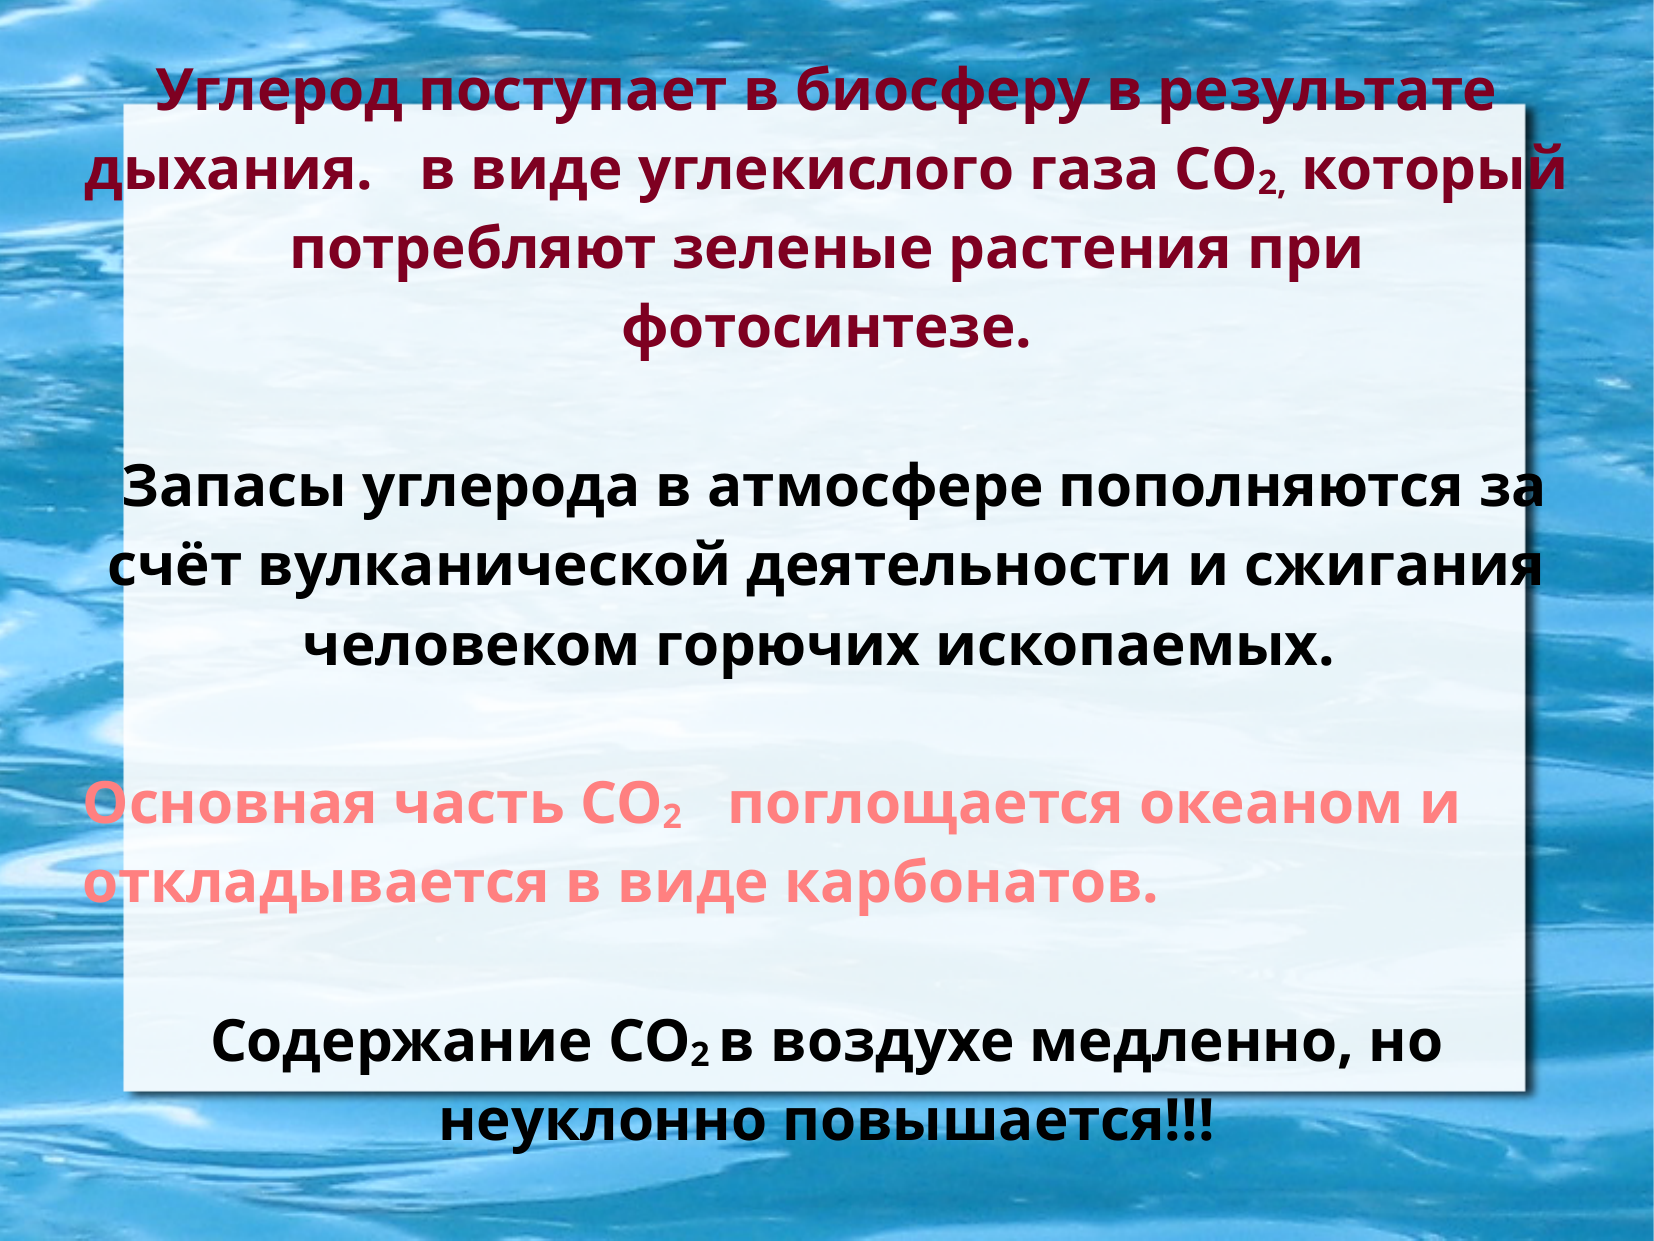

# Углерод поступает в биосферу в результате дыхания. в виде углекислого газа СО2, который потребляют зеленые растения при фотосинтезе.
 Запасы углерода в атмосфере пополняются за счёт вулканической деятельности и сжигания человеком горючих ископаемых.
Основная часть СО2 поглощается океаном и откладывается в виде карбонатов.
Содержание СО2 в воздухе медленно, но неуклонно повышается!!!